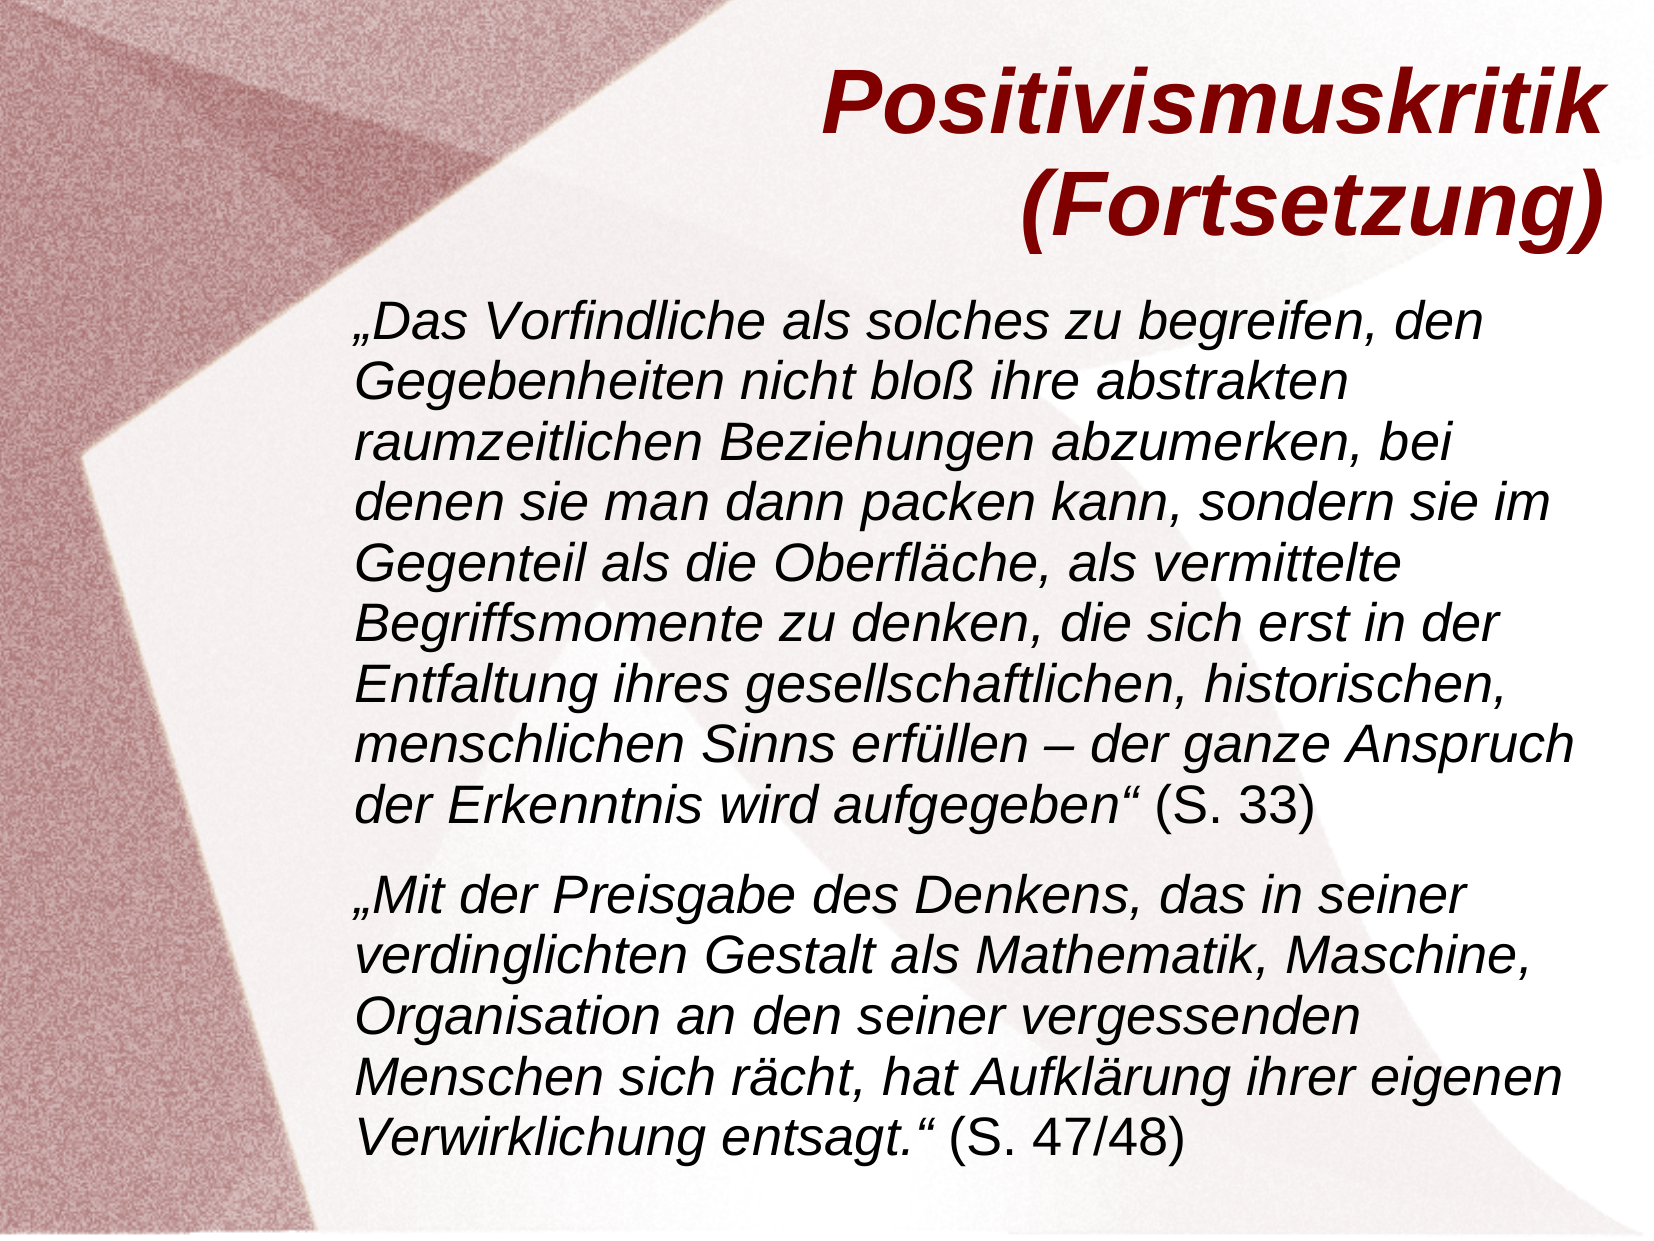

# Positivismuskritik (Fortsetzung)
„Das Vorfindliche als solches zu begreifen, den Gegebenheiten nicht bloß ihre abstrakten raumzeitlichen Beziehungen abzumerken, bei denen sie man dann packen kann, sondern sie im Gegenteil als die Oberfläche, als vermittelte Begriffsmomente zu denken, die sich erst in der Entfaltung ihres gesellschaftlichen, historischen, menschlichen Sinns erfüllen – der ganze Anspruch der Erkenntnis wird aufgegeben“ (S. 33)
„Mit der Preisgabe des Denkens, das in seiner verdinglichten Gestalt als Mathematik, Maschine, Organisation an den seiner vergessenden Menschen sich rächt, hat Aufklärung ihrer eigenen Verwirklichung entsagt.“ (S. 47/48)